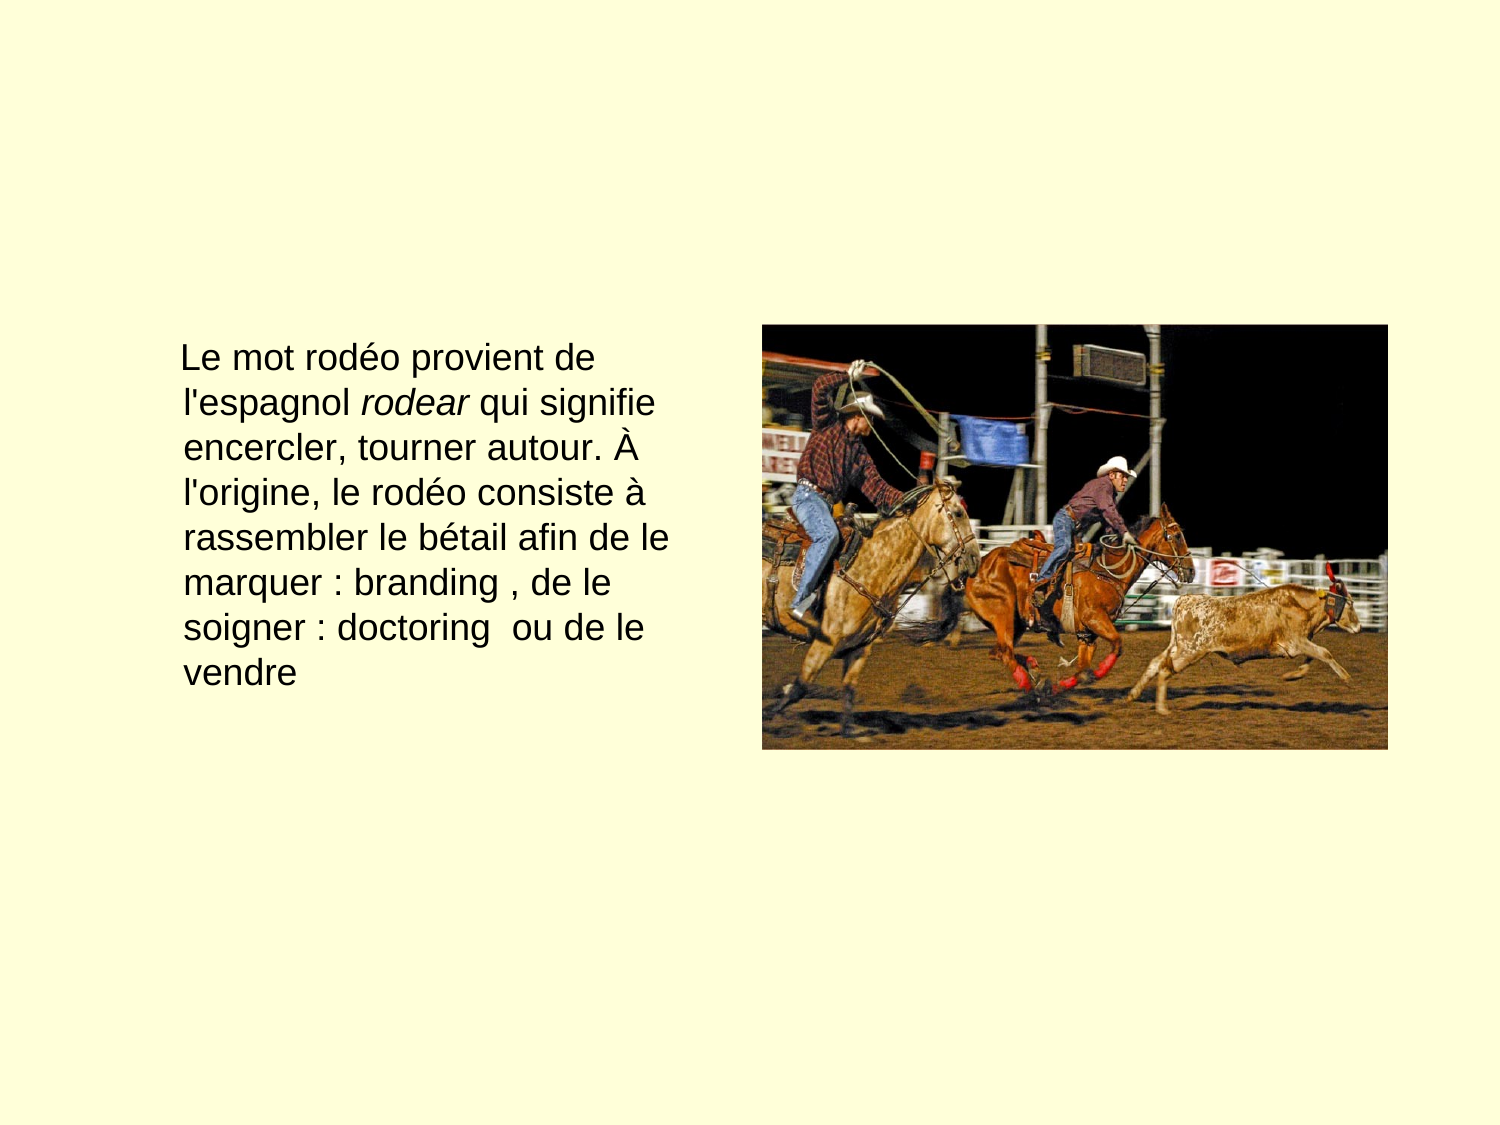

#
 Le mot rodéo provient de l'espagnol rodear qui signifie encercler, tourner autour. À l'origine, le rodéo consiste à rassembler le bétail afin de le marquer : branding , de le soigner : doctoring ou de le vendre